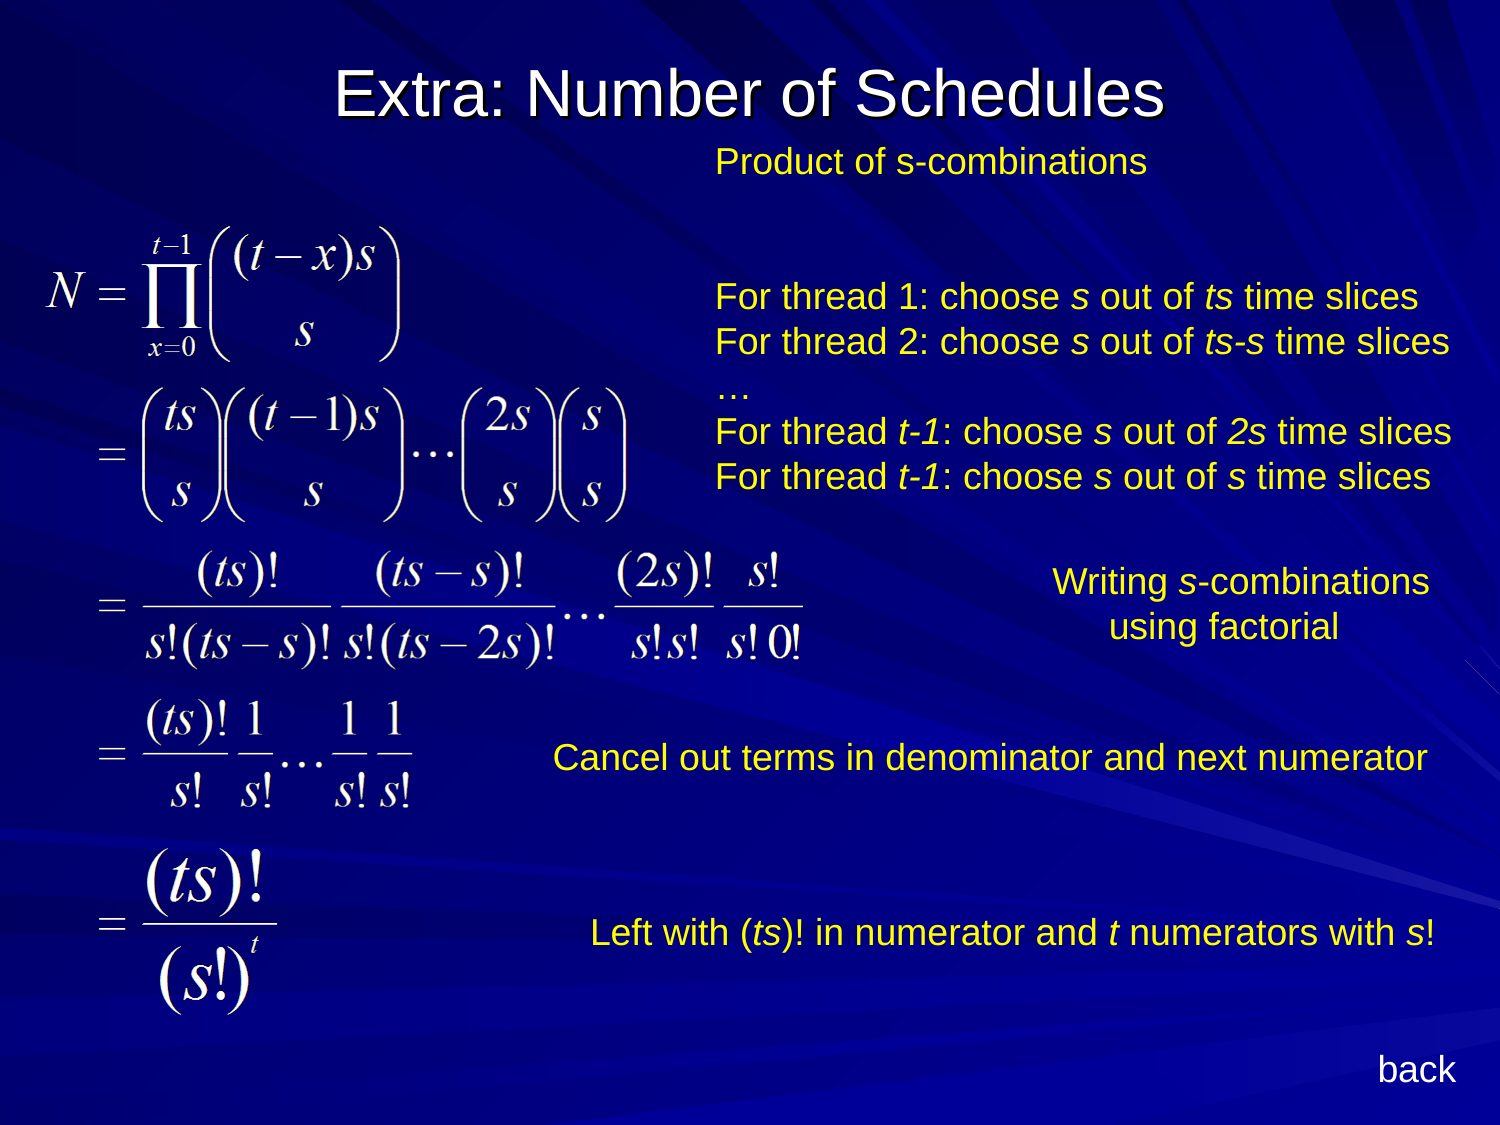

# Extra: Number of Schedules
Product of s-combinations
For thread 1: choose s out of ts time slices
For thread 2: choose s out of ts-s time slices
…
For thread t-1: choose s out of 2s time slices
For thread t-1: choose s out of s time slices
Writing s-combinations using factorial
Cancel out terms in denominator and next numerator
Left with (ts)! in numerator and t numerators with s!
back